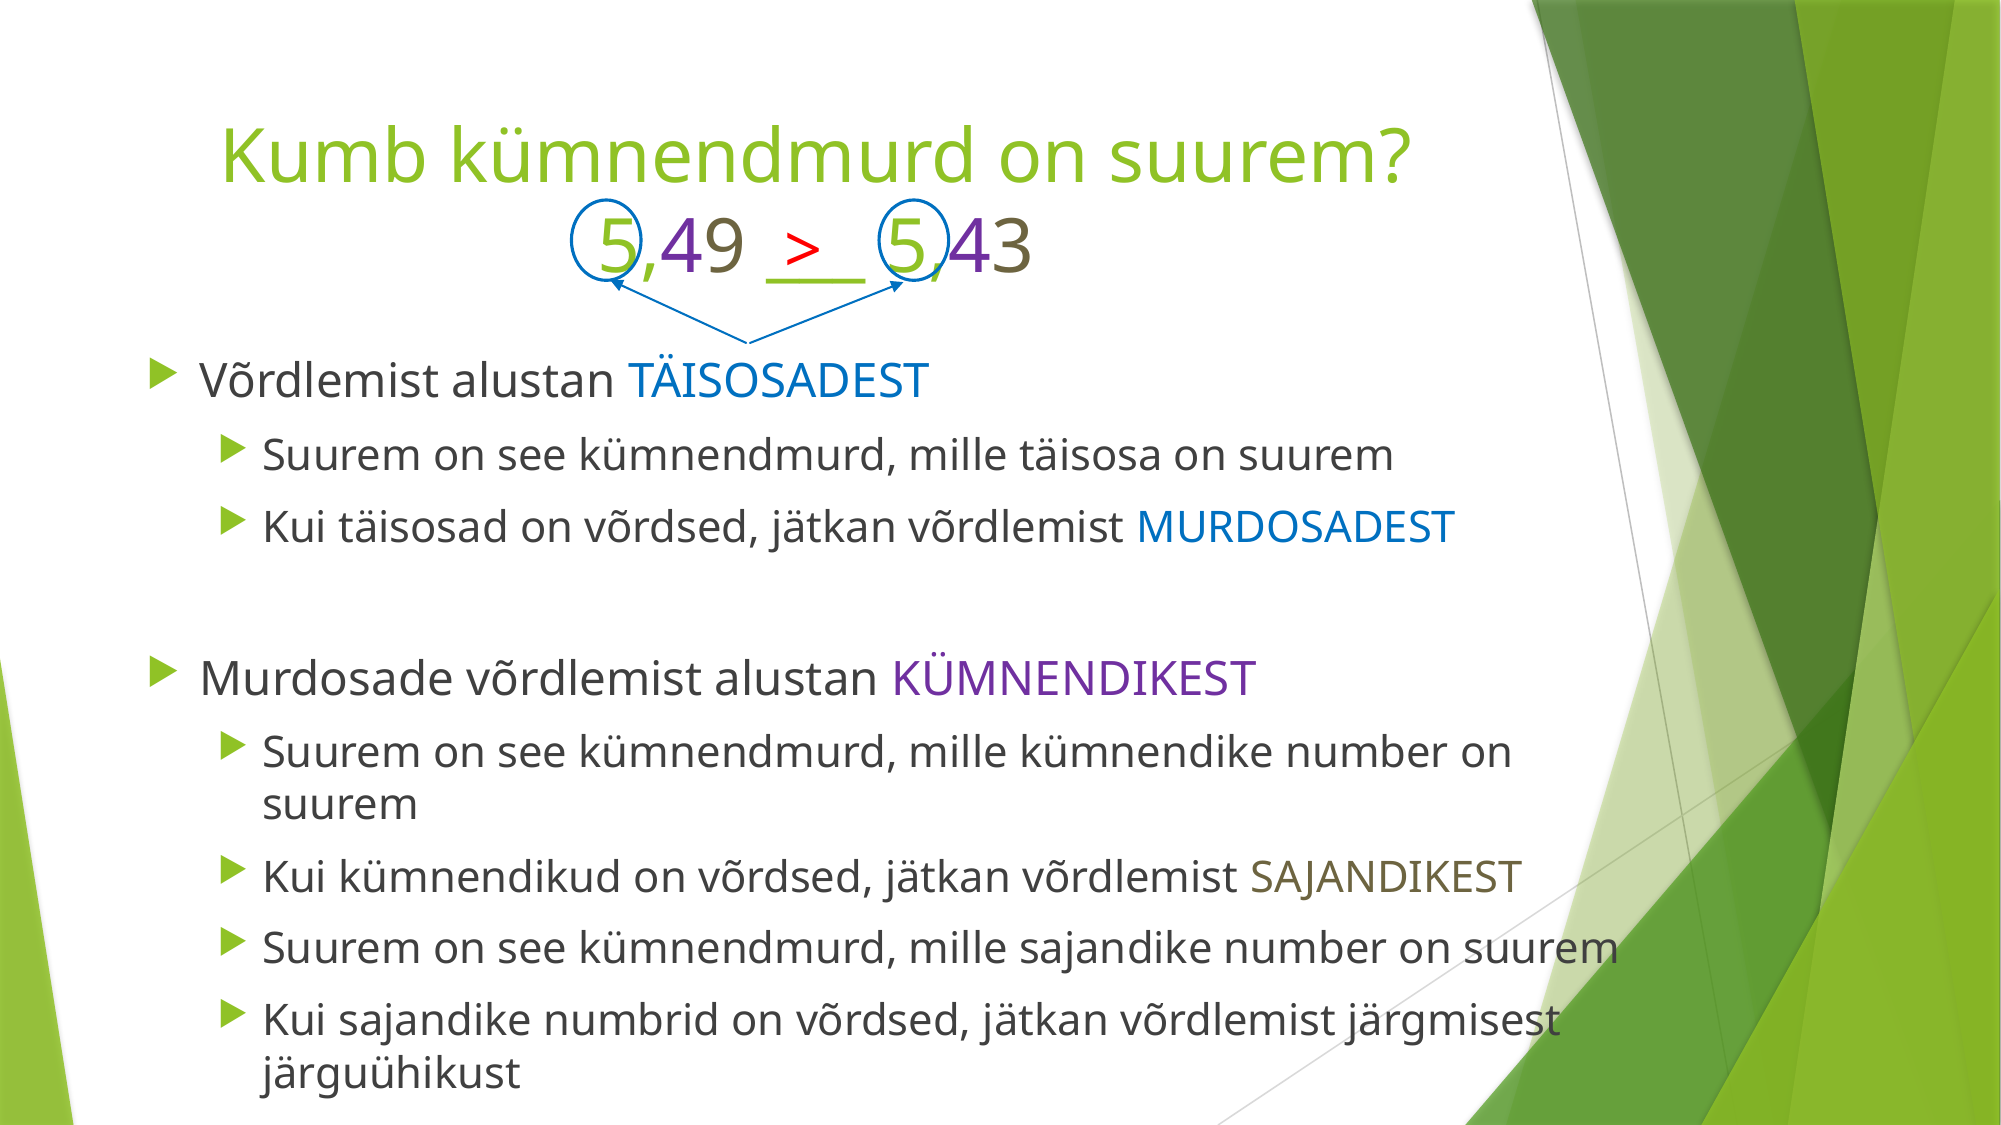

# Kumb kümnendmurd on suurem? 5,49 ___ 5,43
>
Võrdlemist alustan TÄISOSADEST
Suurem on see kümnendmurd, mille täisosa on suurem
Kui täisosad on võrdsed, jätkan võrdlemist MURDOSADEST
Murdosade võrdlemist alustan KÜMNENDIKEST
Suurem on see kümnendmurd, mille kümnendike number on suurem
Kui kümnendikud on võrdsed, jätkan võrdlemist SAJANDIKEST
Suurem on see kümnendmurd, mille sajandike number on suurem
Kui sajandike numbrid on võrdsed, jätkan võrdlemist järgmisest järguühikust